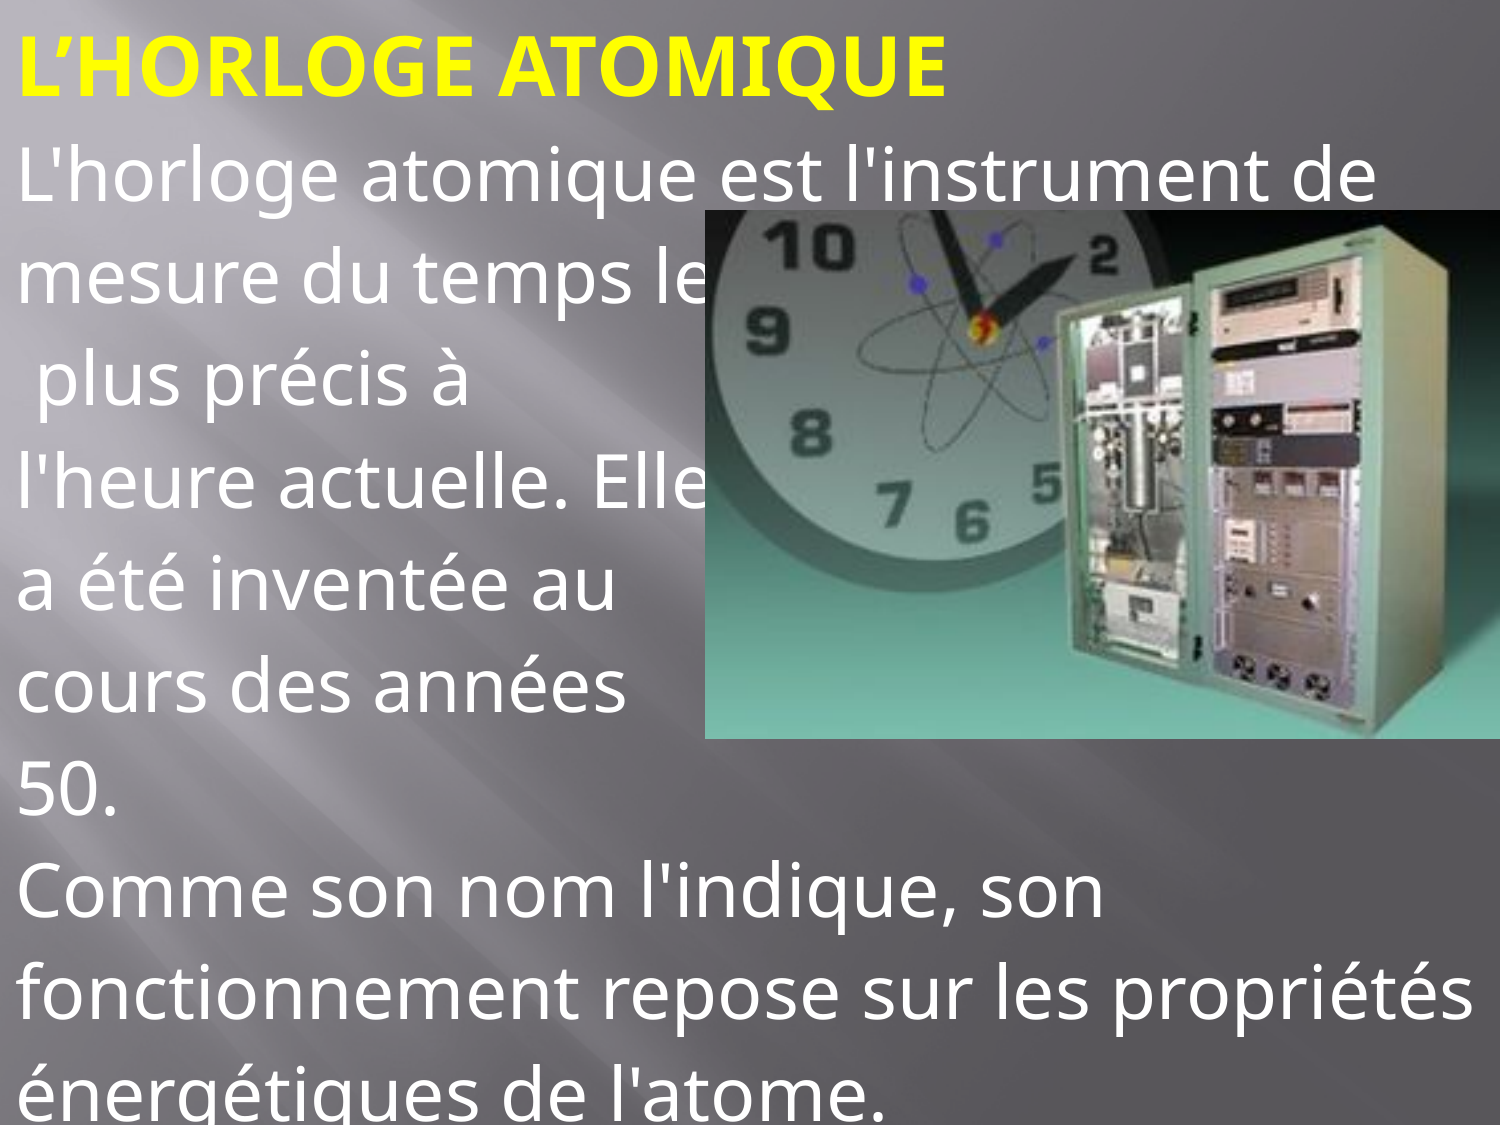

L’HORLOGE ATOMIQUE
L'horloge atomique est l'instrument de mesure du temps le
 plus précis à
l'heure actuelle. Elle
a été inventée au
cours des années
50.
Comme son nom l'indique, son fonctionnement repose sur les propriétés énergétiques de l'atome.